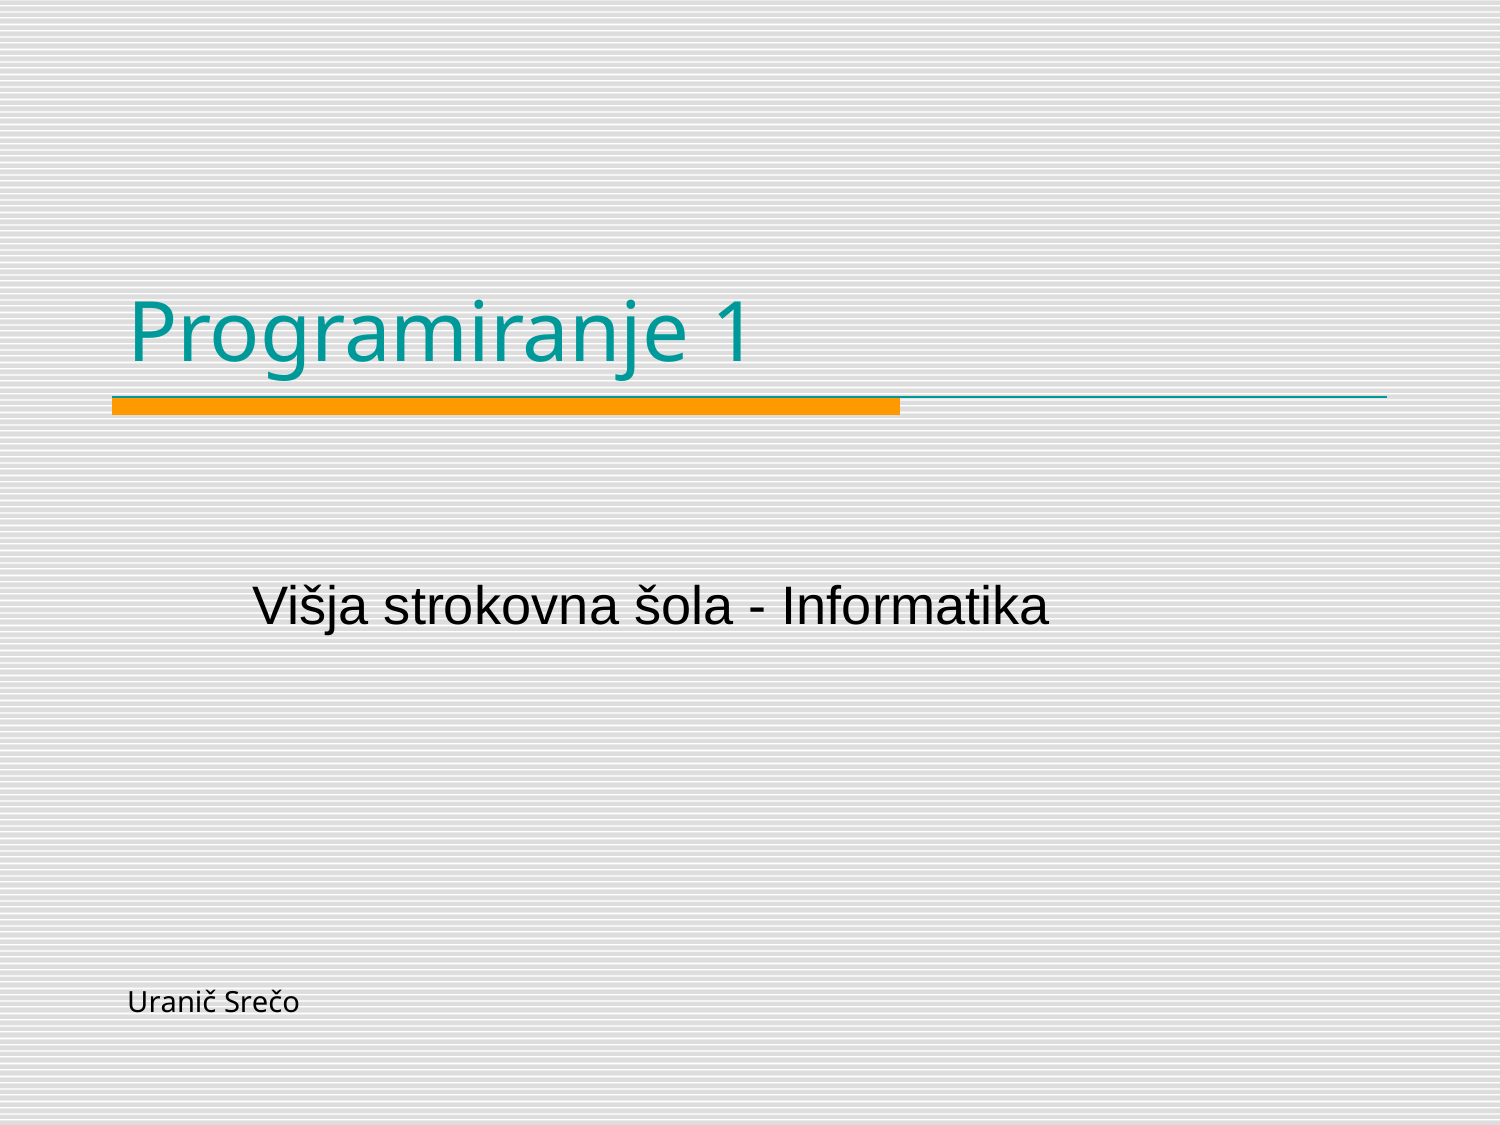

# Programiranje 1
Višja strokovna šola - Informatika
Uranič Srečo